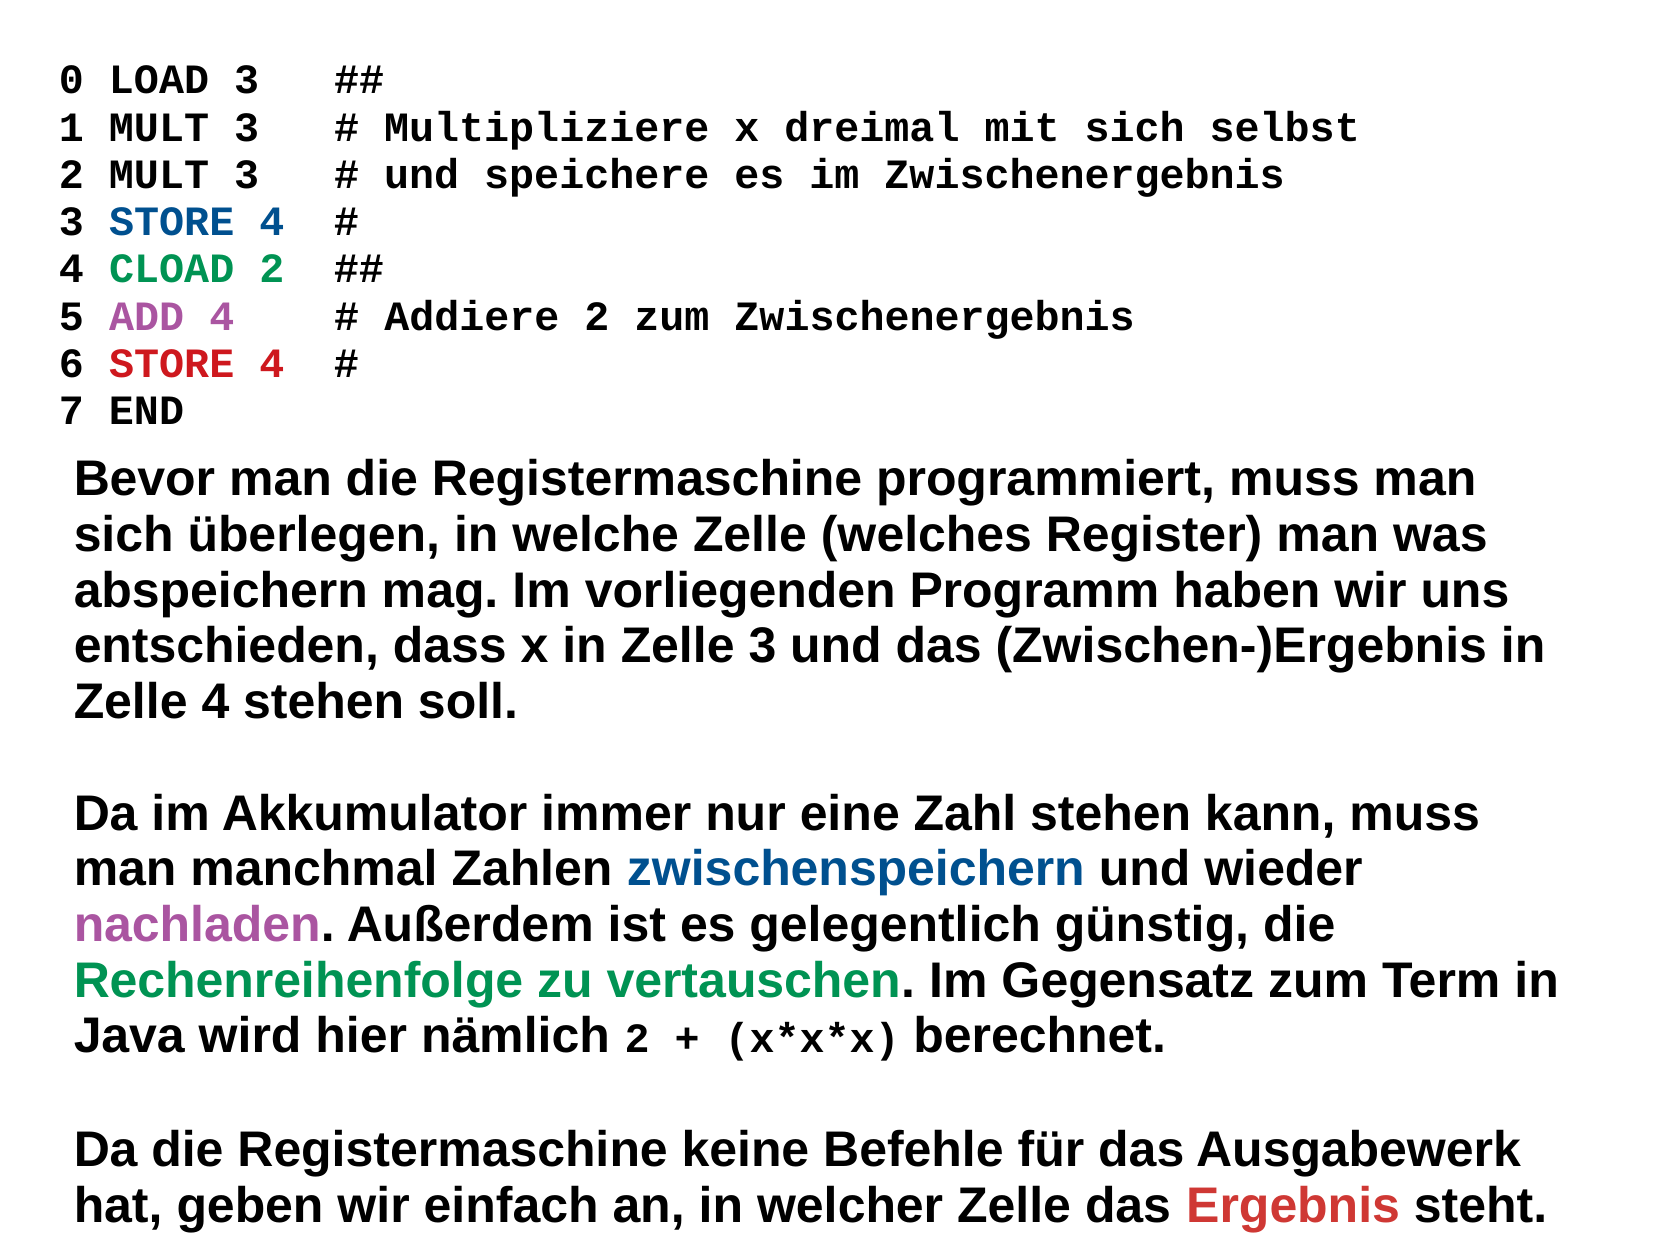

# 0 LOAD 3 ## 1 MULT 3 # Multipliziere x dreimal mit sich selbst 2 MULT 3 # und speichere es im Zwischenergebnis 3 STORE 4 # 4 CLOAD 2 ## 5 ADD 4 # Addiere 2 zum Zwischenergebnis 6 STORE 4 # 7 END
Bevor man die Registermaschine programmiert, muss man sich überlegen, in welche Zelle (welches Register) man was abspeichern mag. Im vorliegenden Programm haben wir uns entschieden, dass x in Zelle 3 und das (Zwischen-)Ergebnis in Zelle 4 stehen soll.
Da im Akkumulator immer nur eine Zahl stehen kann, muss man manchmal Zahlen zwischenspeichern und wieder nachladen. Außerdem ist es gelegentlich günstig, die Rechenreihenfolge zu vertauschen. Im Gegensatz zum Term in Java wird hier nämlich 2 + (x*x*x) berechnet.
Da die Registermaschine keine Befehle für das Ausgabewerk hat, geben wir einfach an, in welcher Zelle das Ergebnis steht.